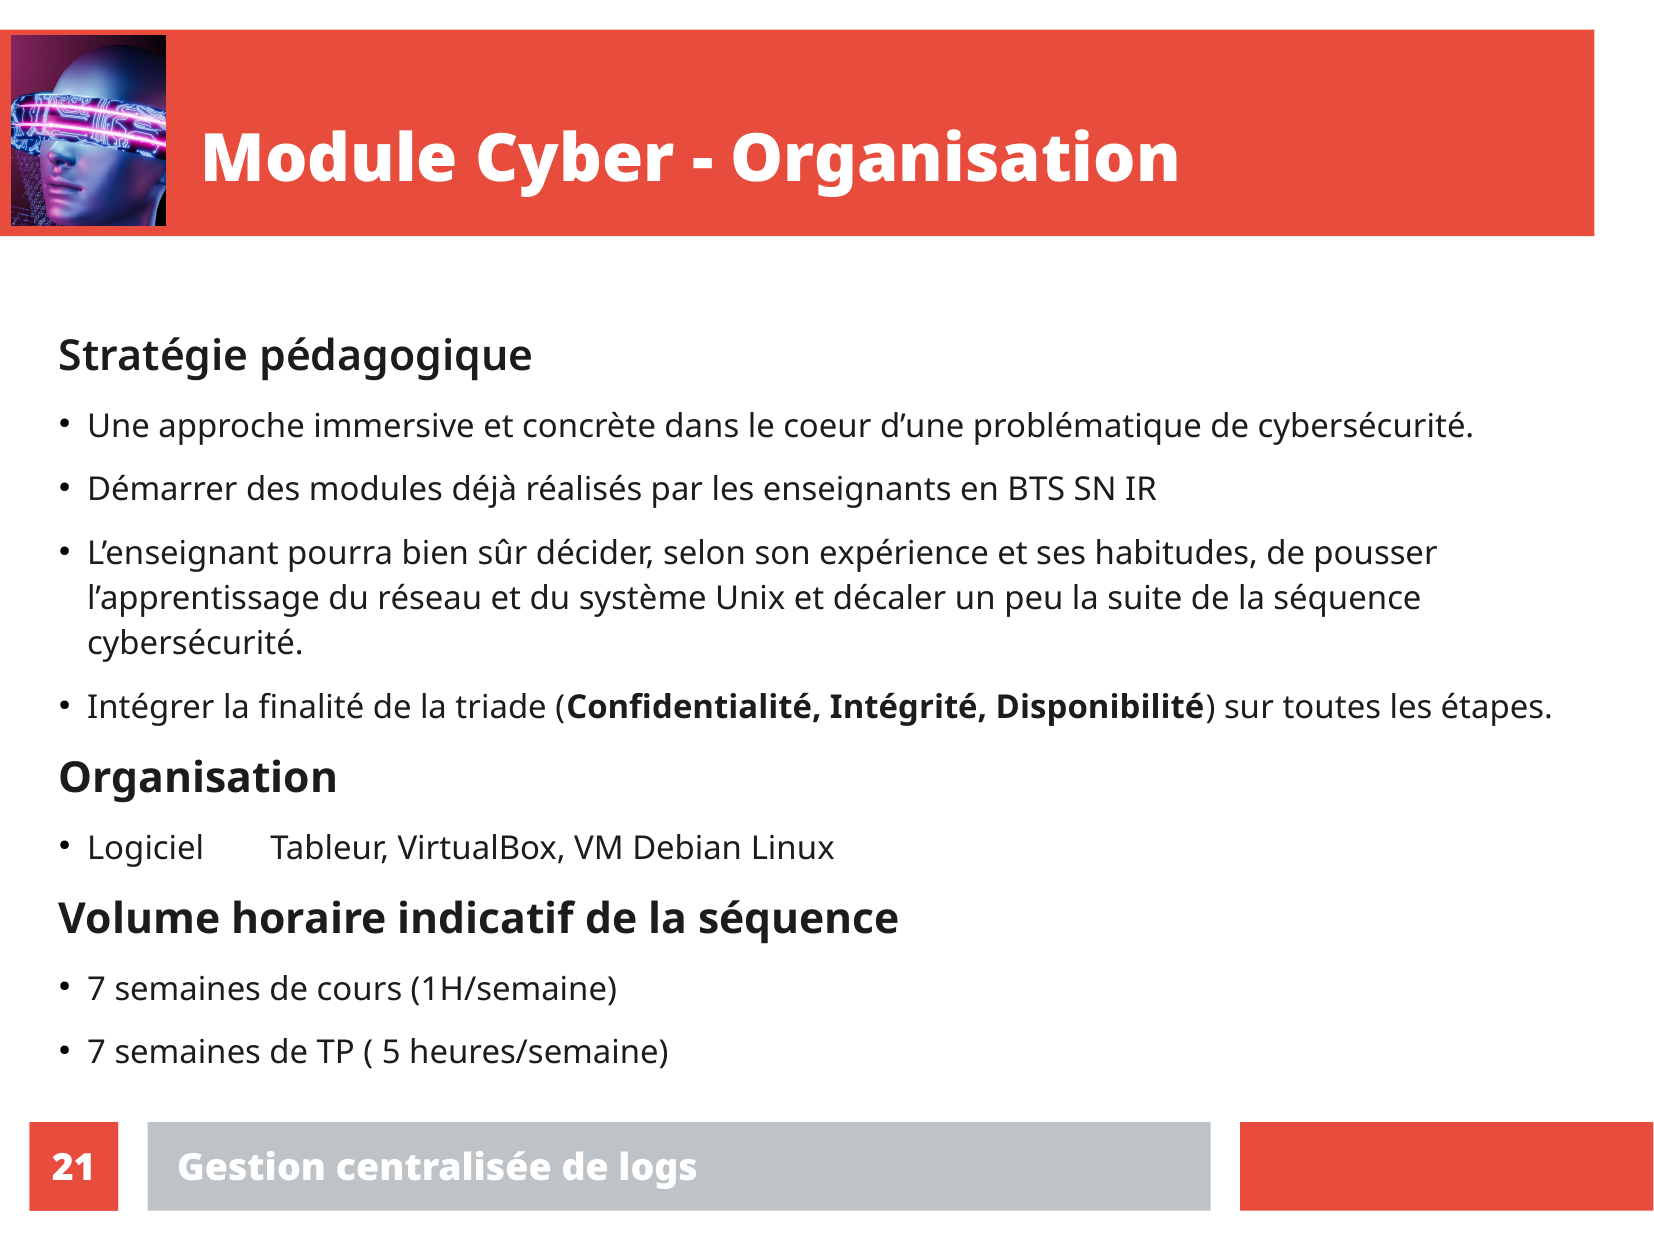

# Module Cyber - Organisation
Stratégie pédagogique
Une approche immersive et concrète dans le coeur d’une problématique de cybersécurité.
Démarrer des modules déjà réalisés par les enseignants en BTS SN IR
L’enseignant pourra bien sûr décider, selon son expérience et ses habitudes, de pousser l’apprentissage du réseau et du système Unix et décaler un peu la suite de la séquence cybersécurité.
Intégrer la finalité de la triade (Confidentialité, Intégrité, Disponibilité) sur toutes les étapes.
Organisation
Logiciel	 Tableur, VirtualBox, VM Debian Linux
Volume horaire indicatif de la séquence
7 semaines de cours (1H/semaine)
7 semaines de TP ( 5 heures/semaine)
21
Gestion centralisée de logs